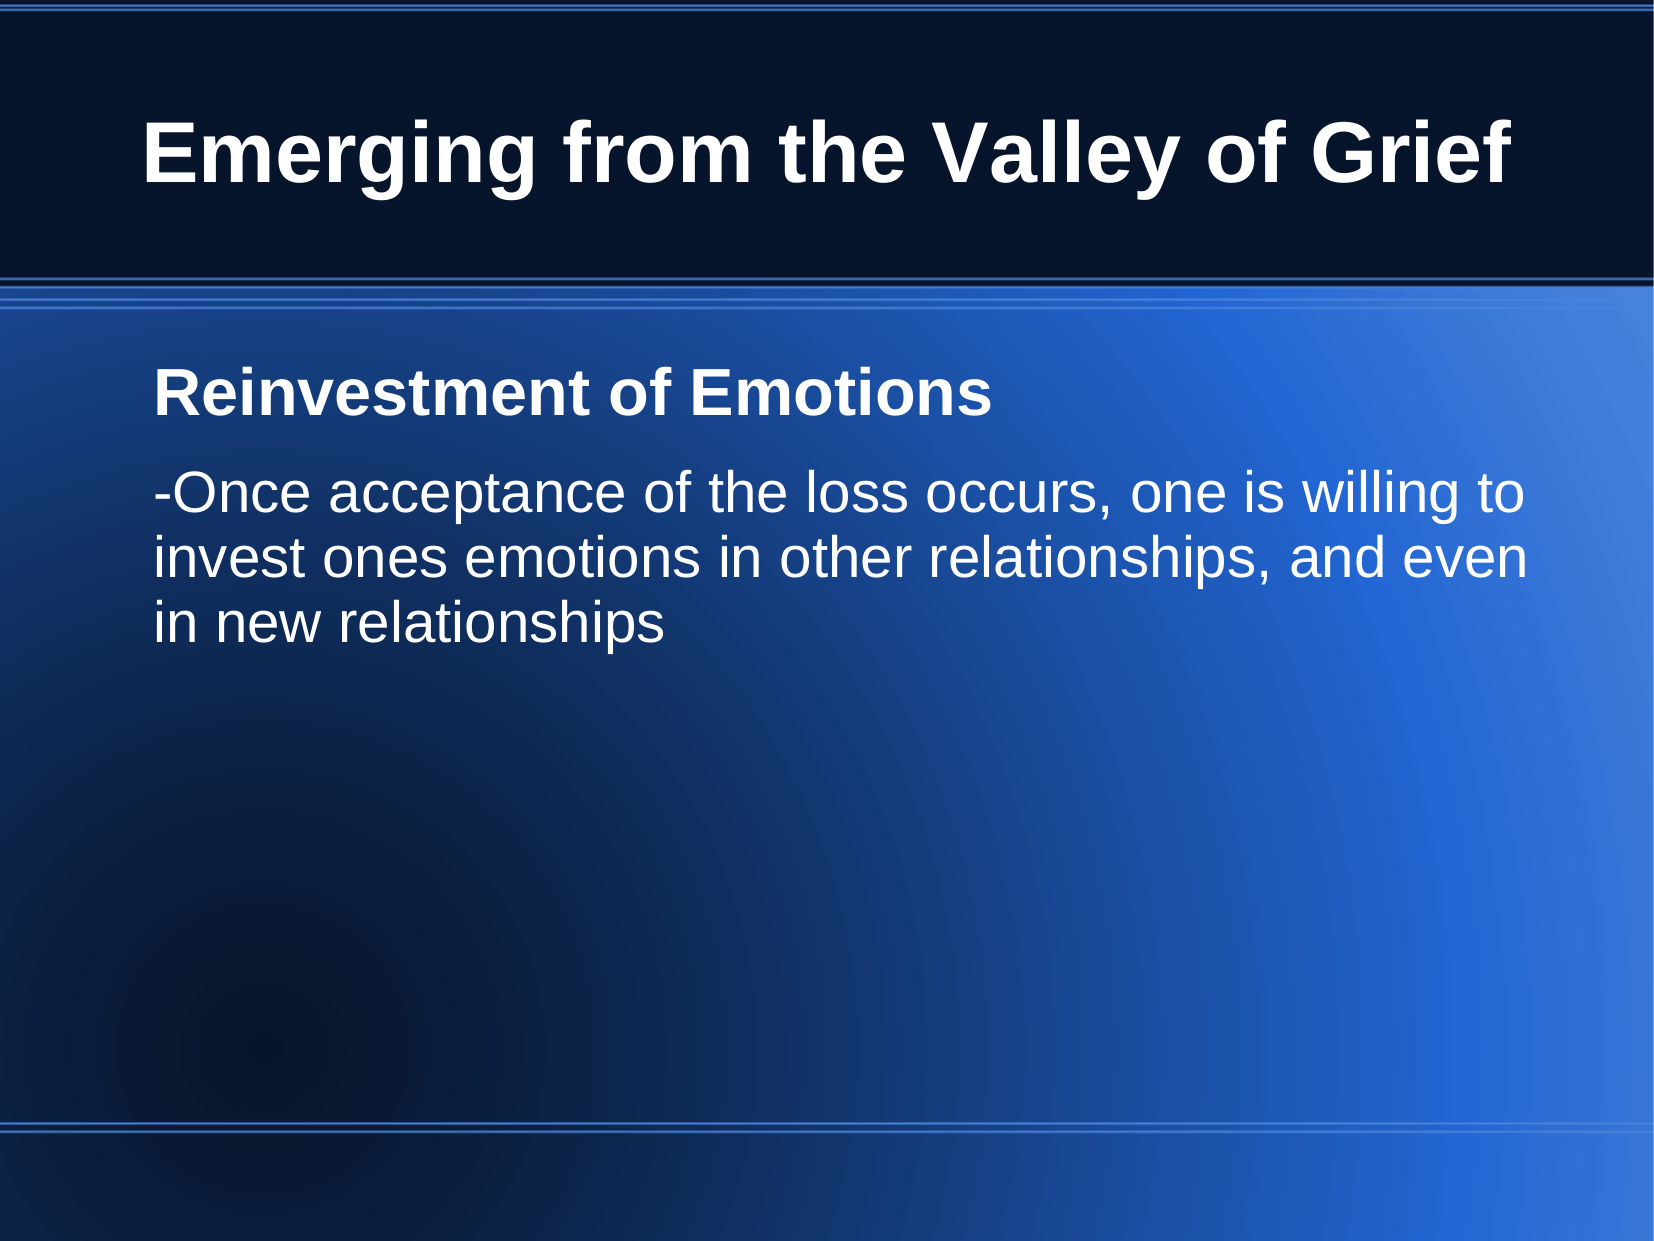

# Emerging from the Valley of Grief
Reinvestment of Emotions
-Once acceptance of the loss occurs, one is willing to invest ones emotions in other relationships, and even in new relationships